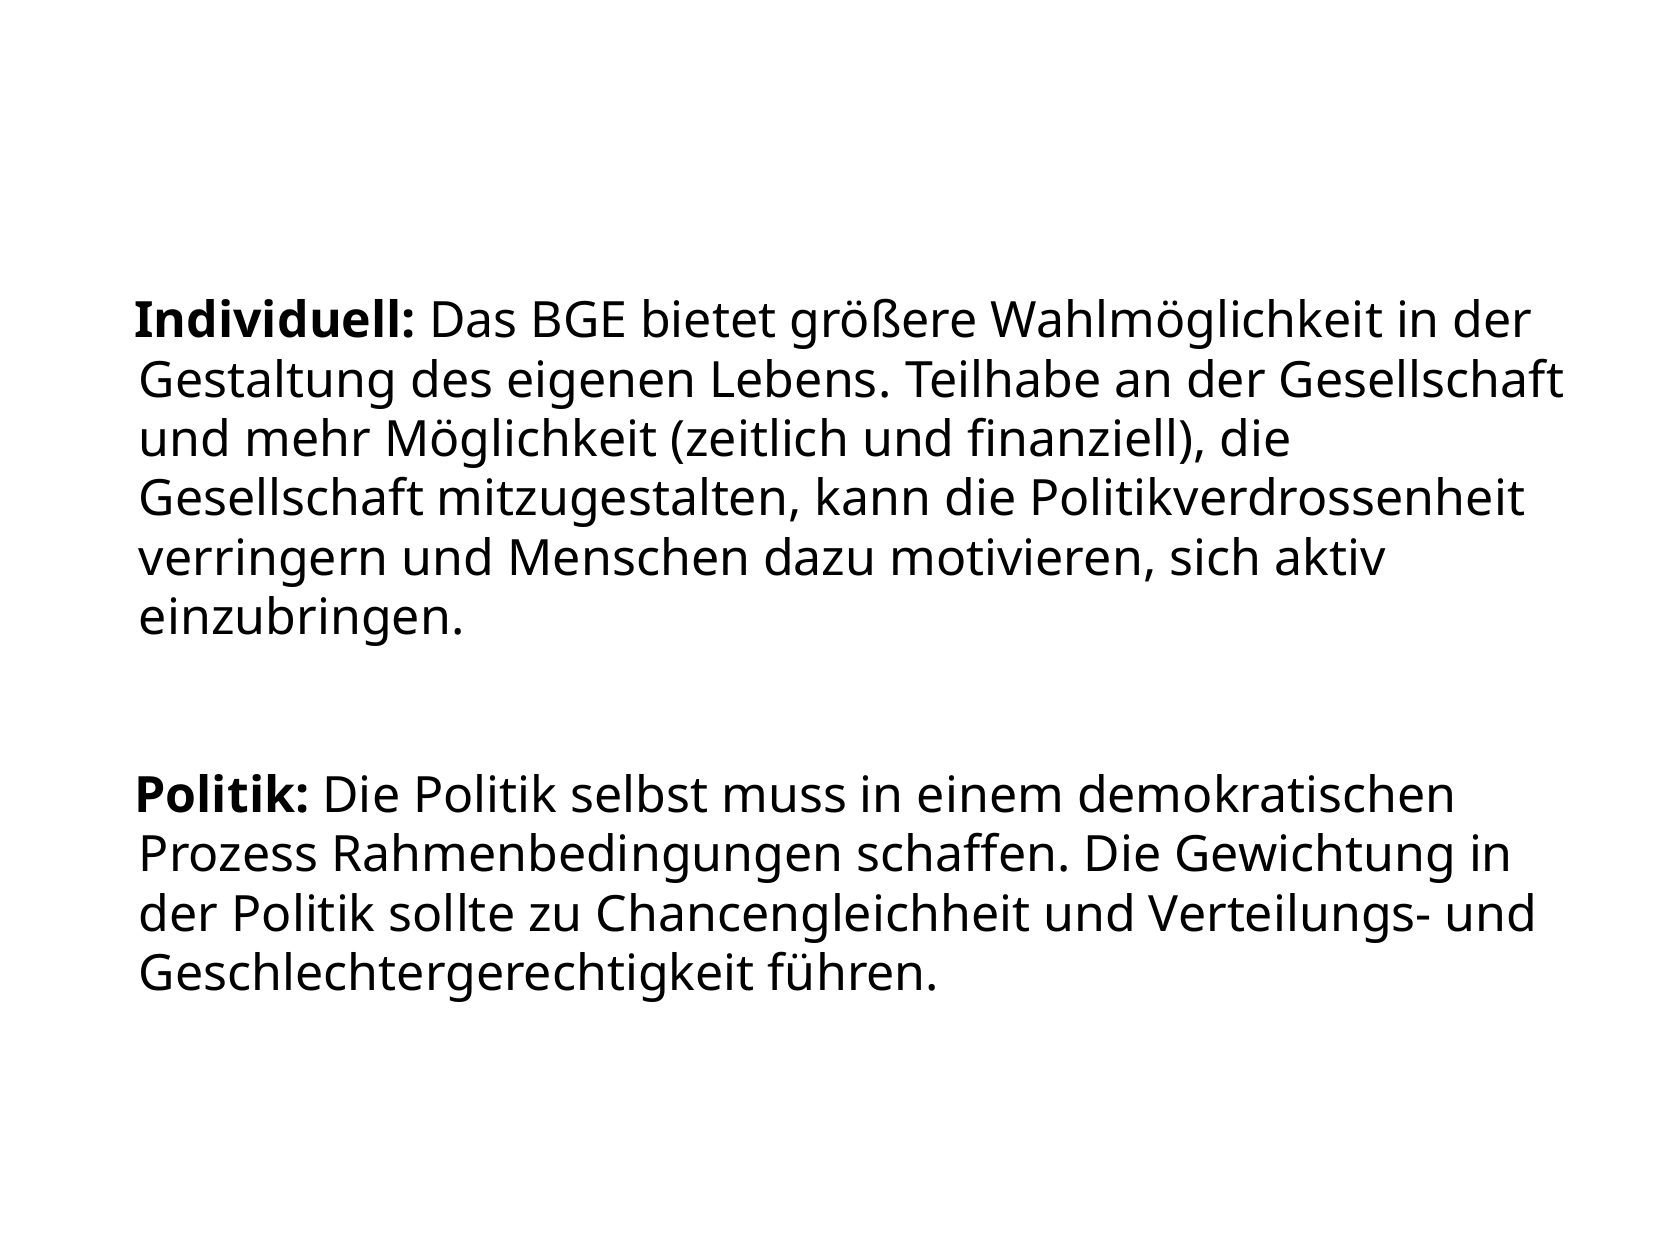

#
 Individuell: Das BGE bietet größere Wahlmöglichkeit in der Gestaltung des eigenen Lebens. Teilhabe an der Gesellschaft und mehr Möglichkeit (zeitlich und finanziell), die Gesellschaft mitzugestalten, kann die Politikverdrossenheit verringern und Menschen dazu motivieren, sich aktiv einzubringen.
 Politik: Die Politik selbst muss in einem demokratischen Prozess Rahmenbedingungen schaffen. Die Gewichtung in der Politik sollte zu Chancengleichheit und Verteilungs- und Geschlechtergerechtigkeit führen.